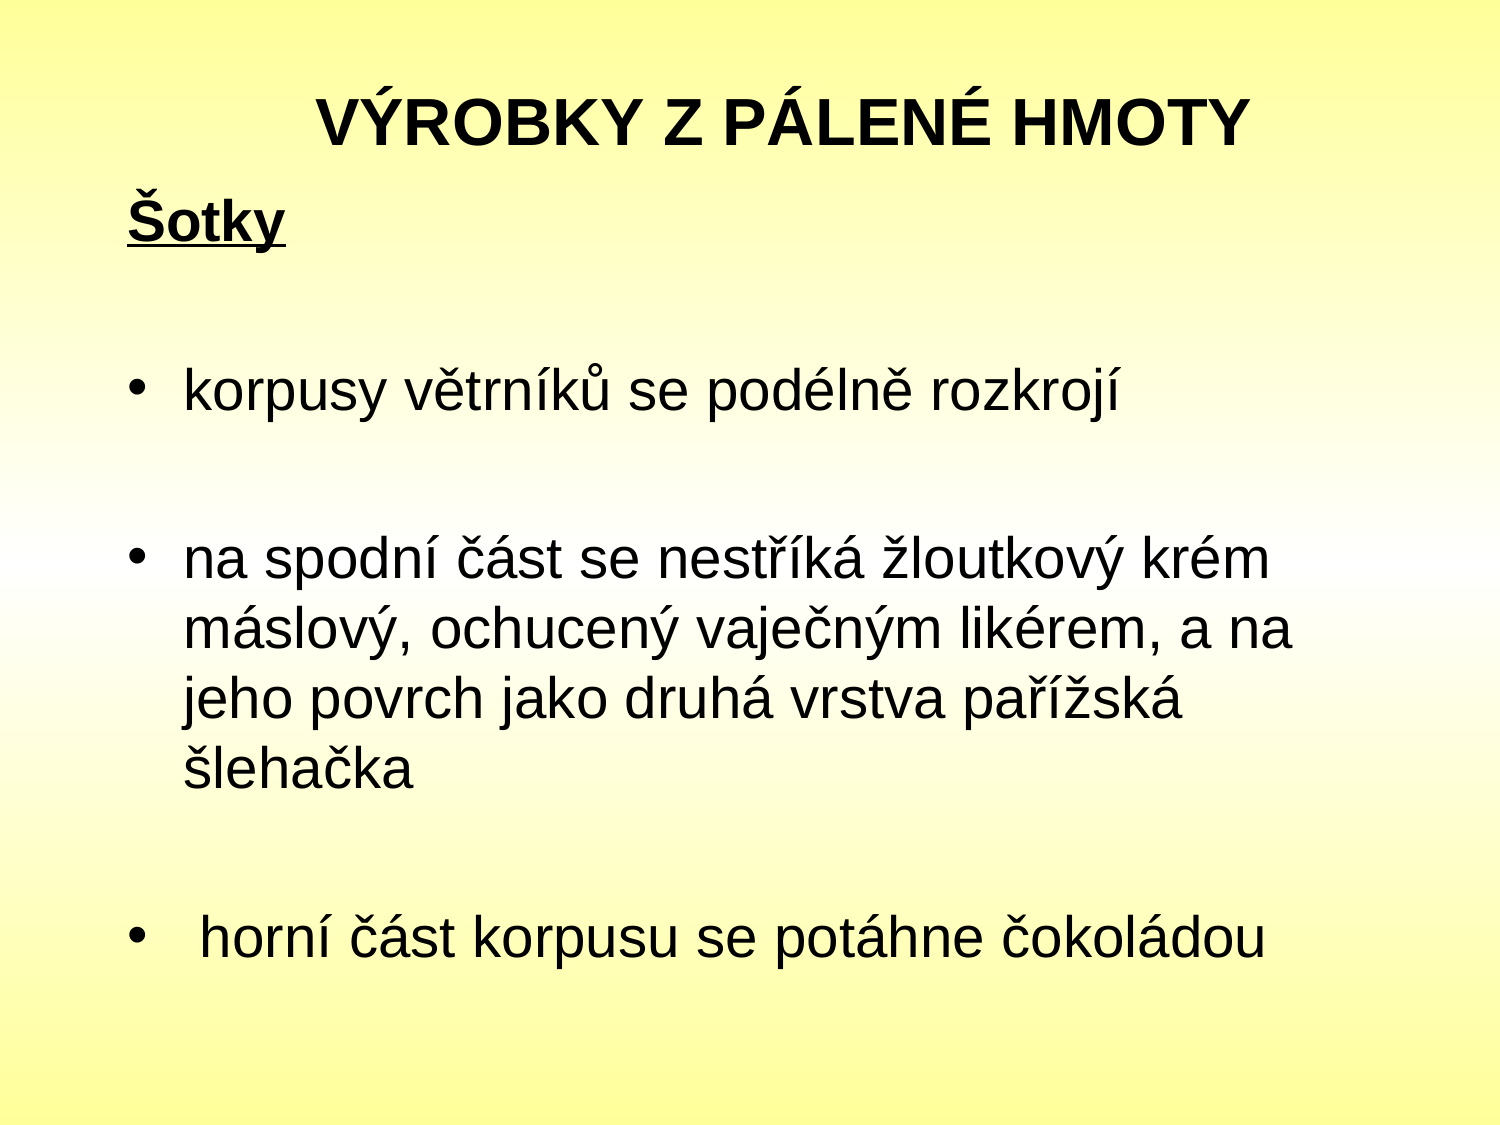

# VÝROBKY Z PÁLENÉ HMOTY
Šotky
korpusy větrníků se podélně rozkrojí
na spodní část se nestříká žloutkový krém máslový, ochucený vaječným likérem, a na jeho povrch jako druhá vrstva pařížská šlehačka
 horní část korpusu se potáhne čokoládou